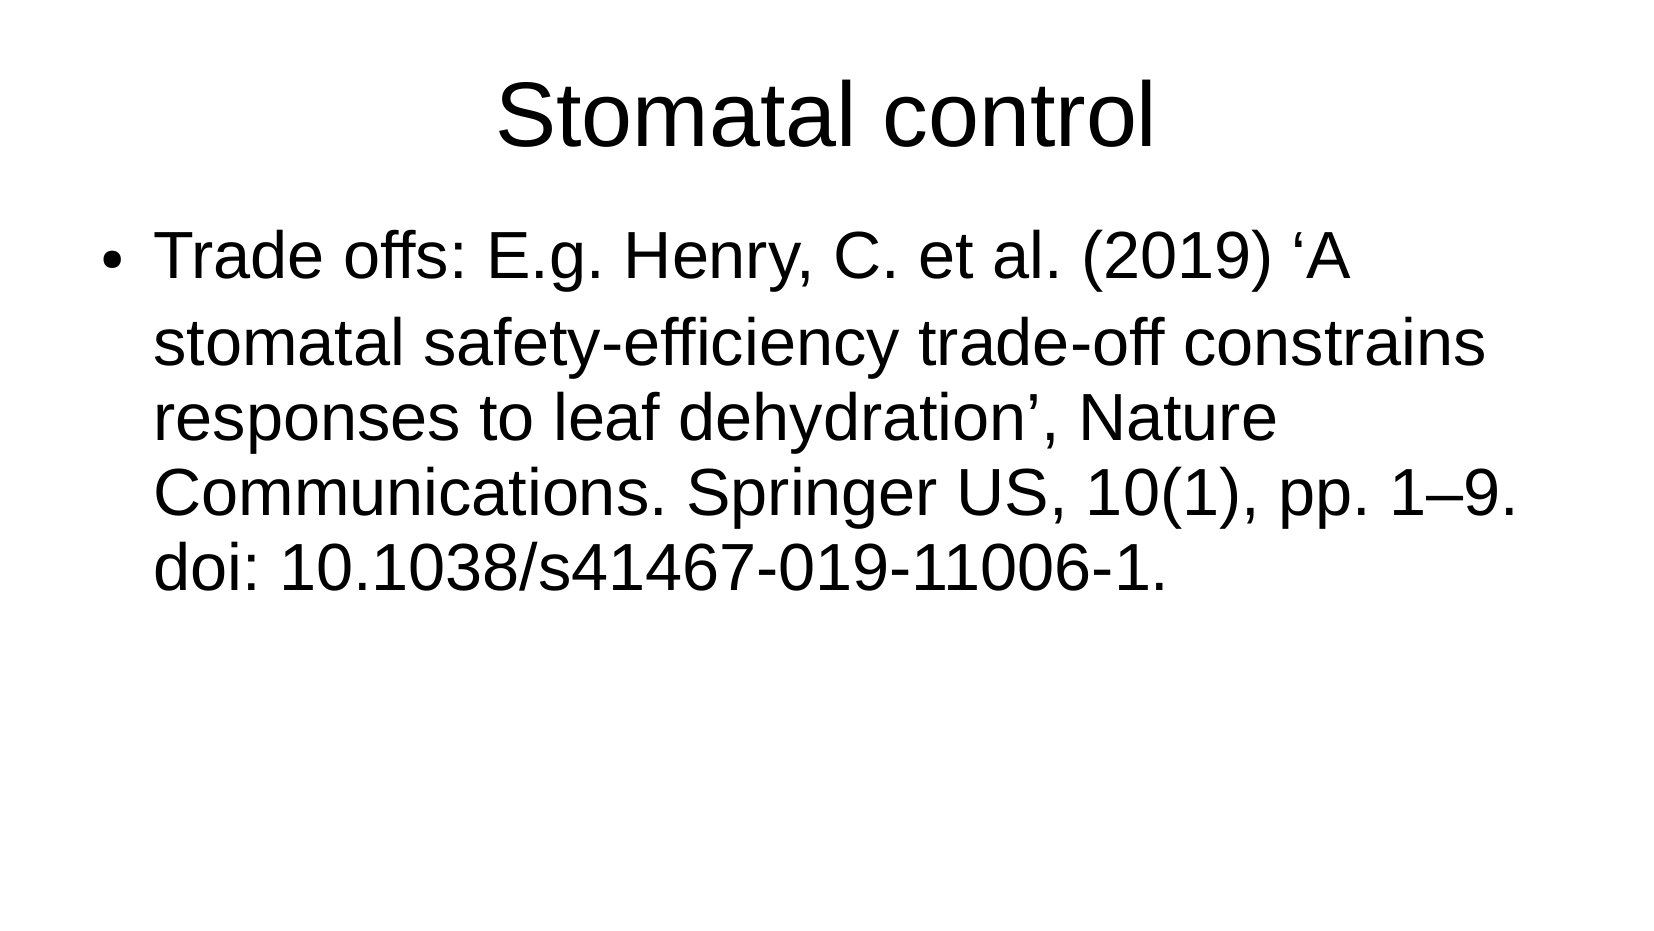

# Stomatal control
Trade offs: E.g. ﻿Henry, C. et al. (2019) ‘A stomatal safety-efficiency trade-off constrains responses to leaf dehydration’, Nature Communications. Springer US, 10(1), pp. 1–9. doi: 10.1038/s41467-019-11006-1.